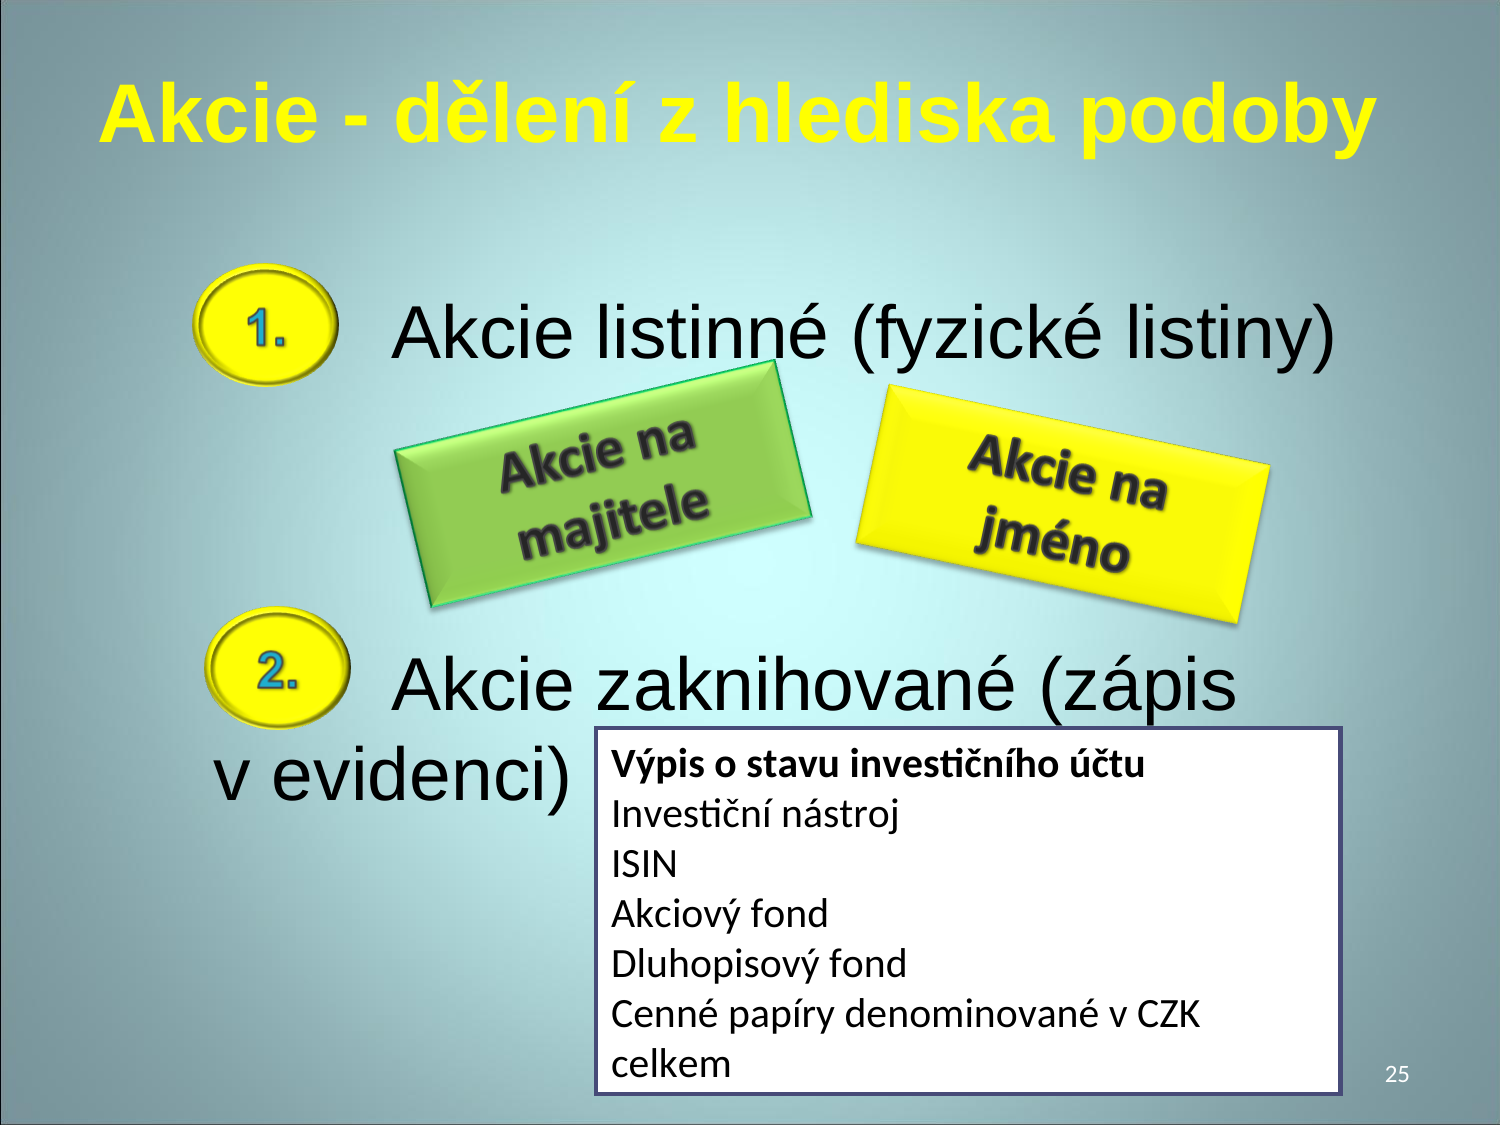

# Akcie - dělení z hlediska podoby
			Akcie listinné (fyzické listiny)
			Akcie zaknihované (zápis
v evidenci)
Výpis o stavu investičního účtu
Investiční nástroj
ISIN
Akciový fond
Dluhopisový fond
Cenné papíry denominované v CZK celkem